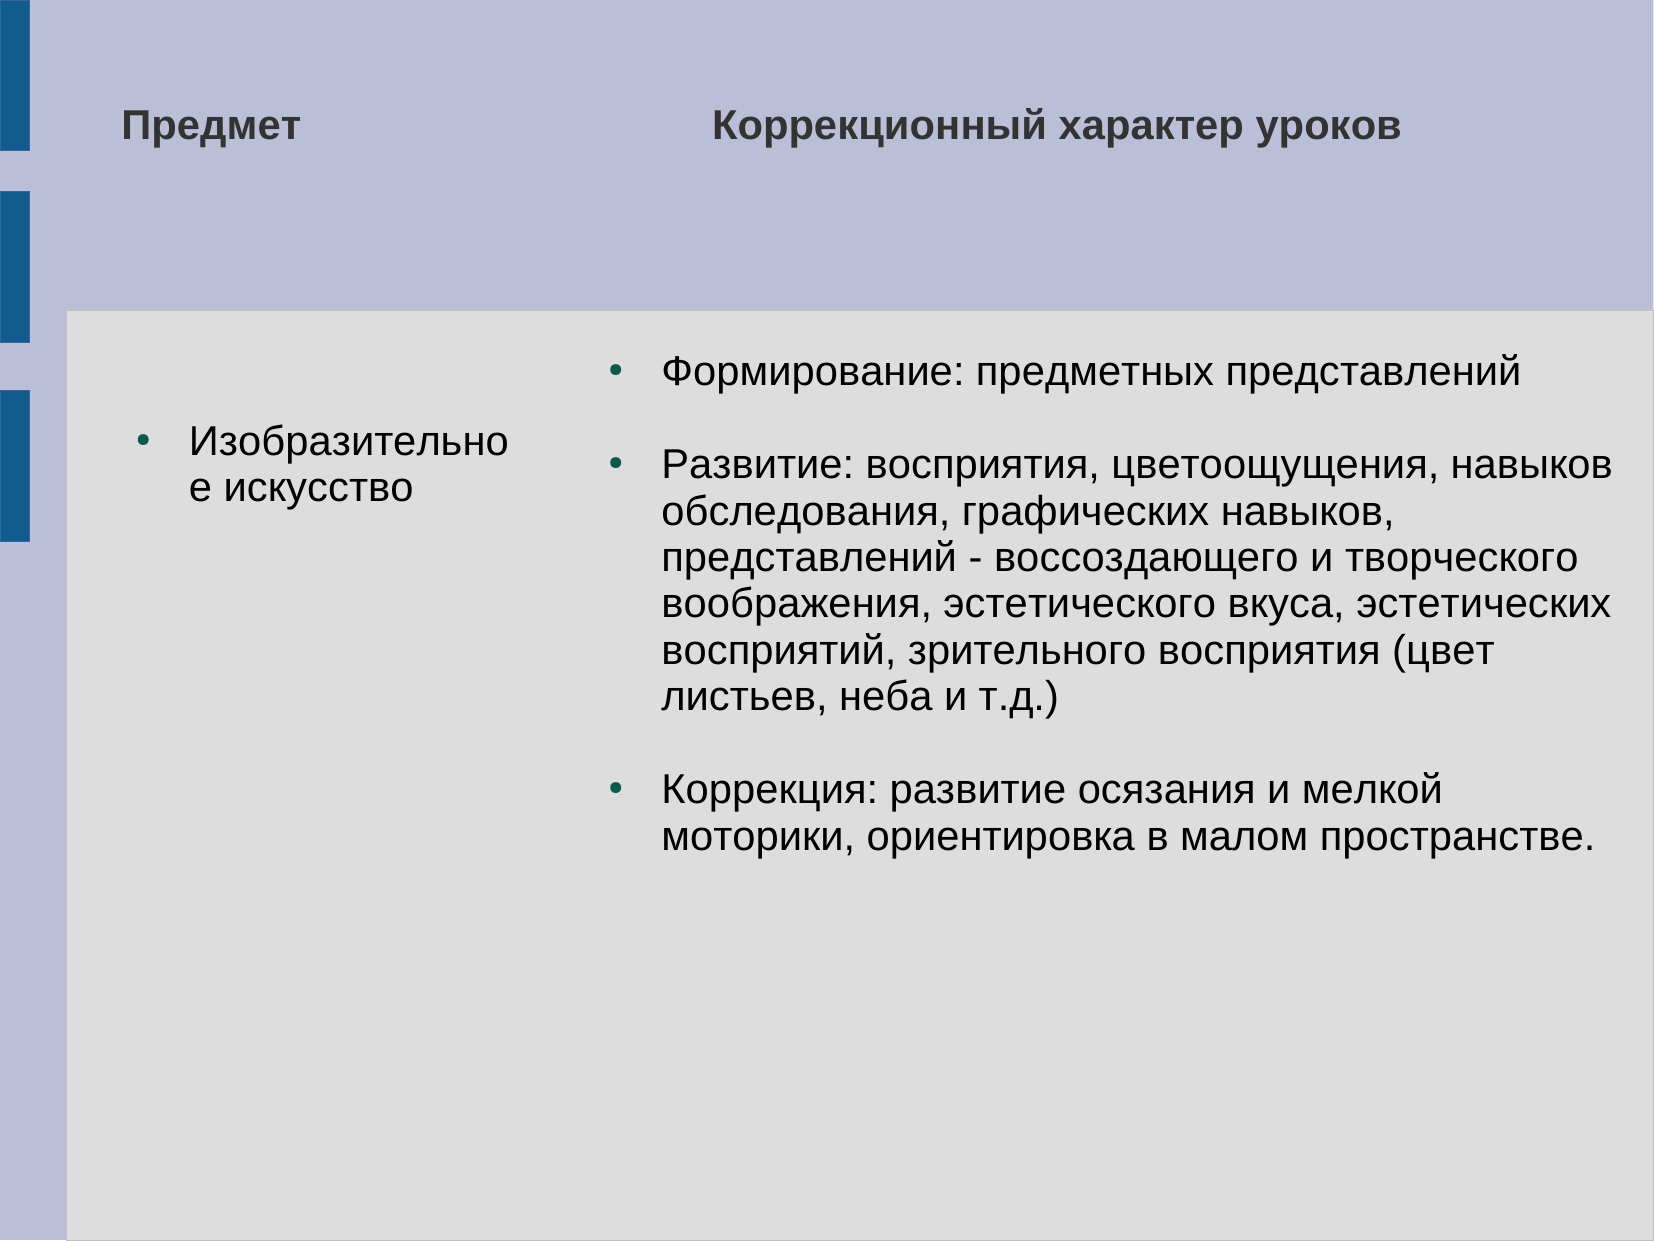

# Предмет						Коррекционный характер уроков
Изобразительное искусство
Формирование: предметных представлений
Развитие: восприятия, цветоощущения, навыков обследования, графических навыков, представлений - воссоздающего и творческого воображения, эстетического вкуса, эстетических восприятий, зрительного восприятия (цвет листьев, неба и т.д.)
Коррекция: развитие осязания и мелкой моторики, ориентировка в малом пространстве.